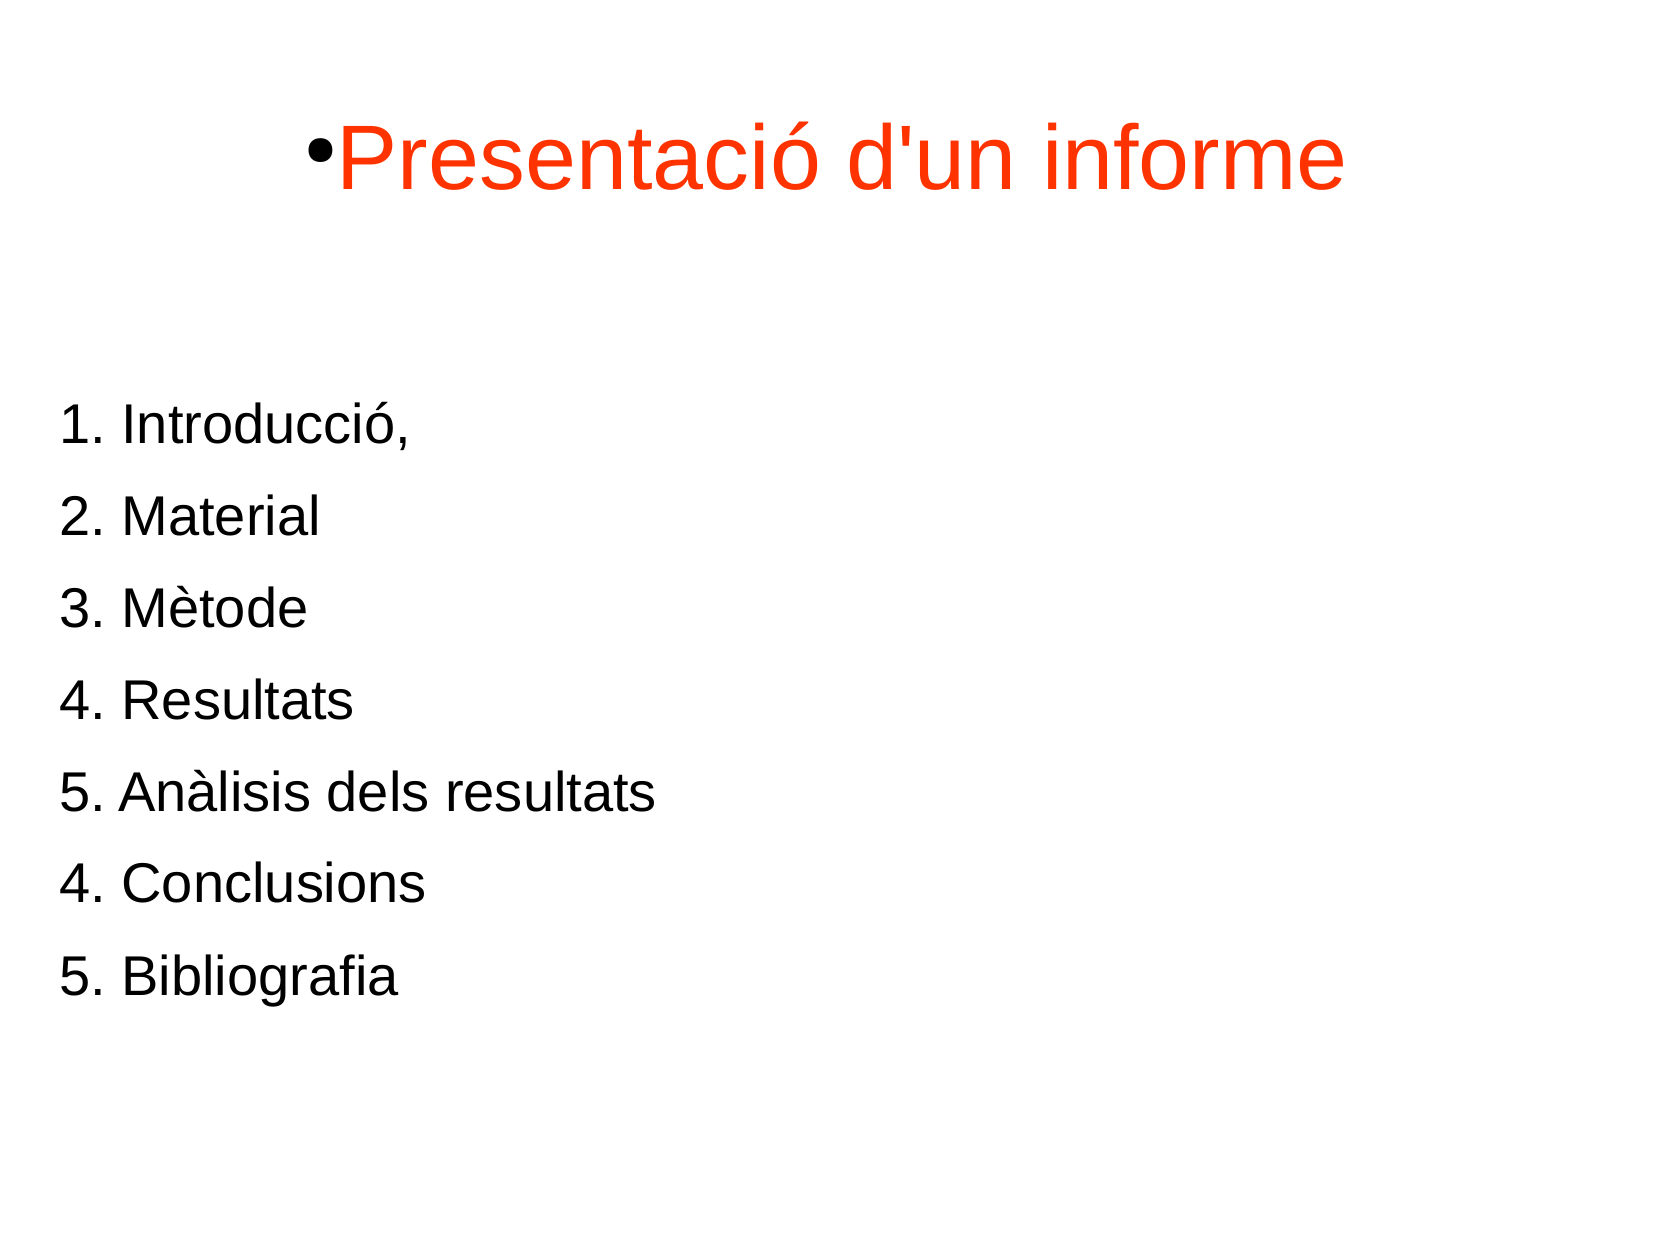

# Presentació d'un informe
1. Introducció,
2. Material
3. Mètode
4. Resultats
5. Anàlisis dels resultats
4. Conclusions
5. Bibliografia